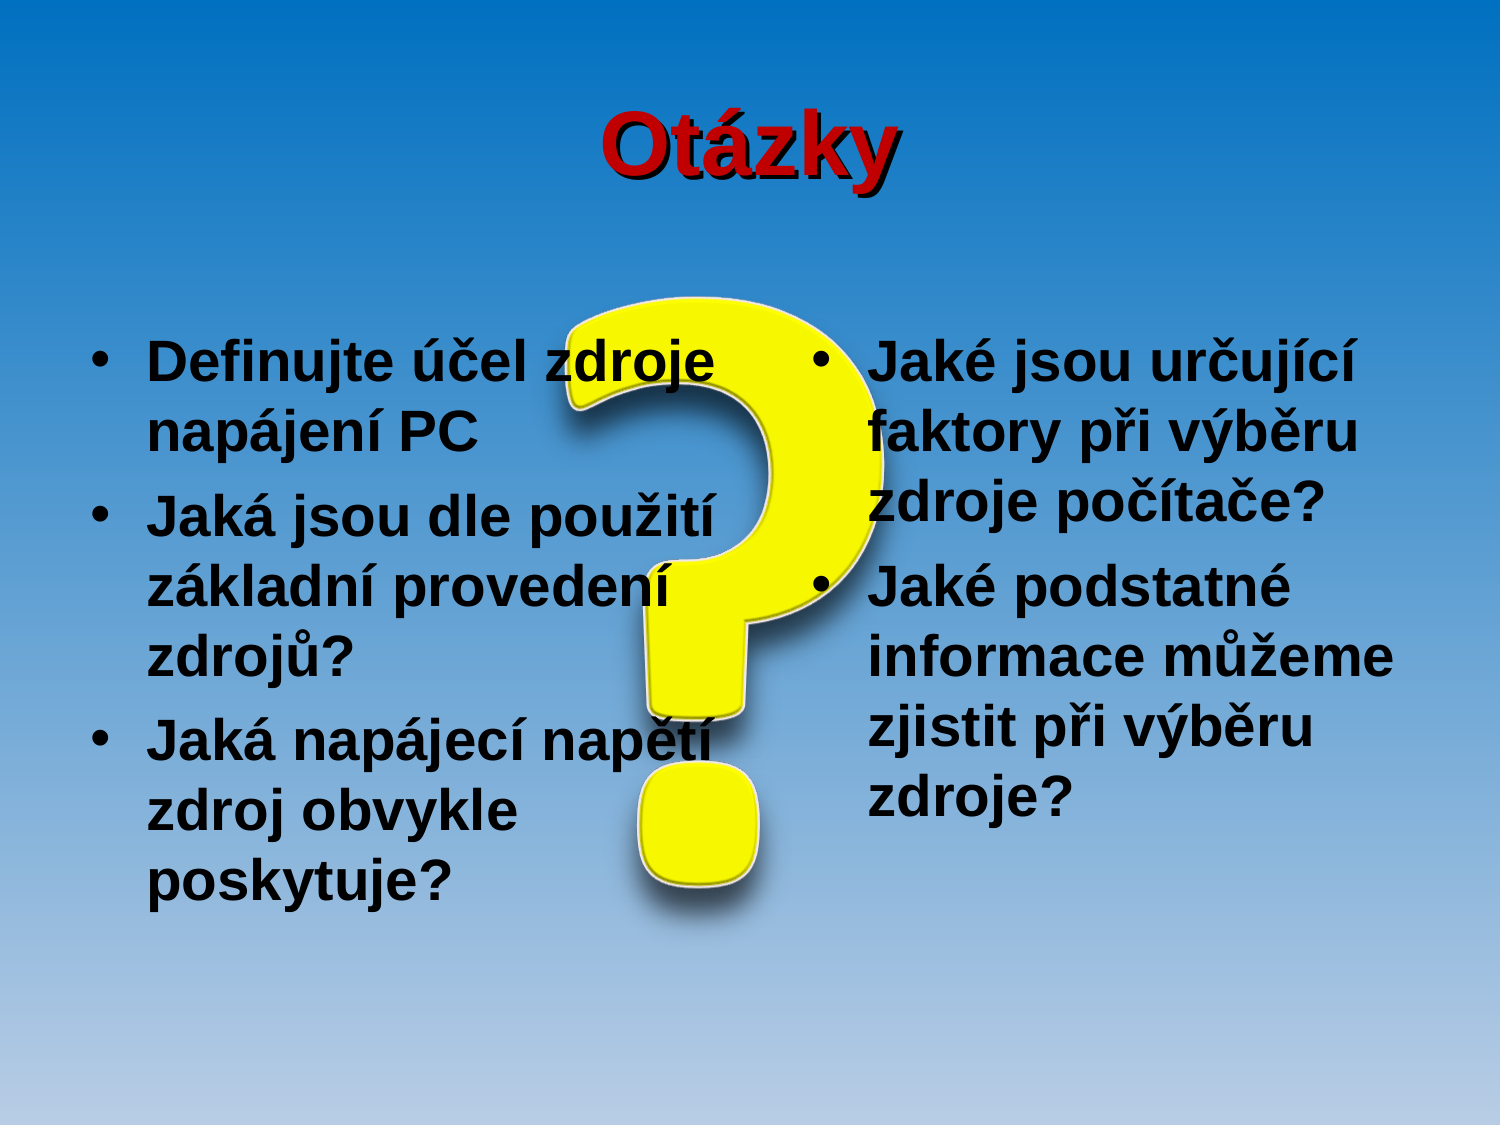

# Otázky
Definujte účel zdroje napájení PC
Jaká jsou dle použití základní provedení zdrojů?
Jaká napájecí napětí zdroj obvykle poskytuje?
Jaké jsou určující faktory při výběru zdroje počítače?
Jaké podstatné informace můžeme zjistit při výběru zdroje?